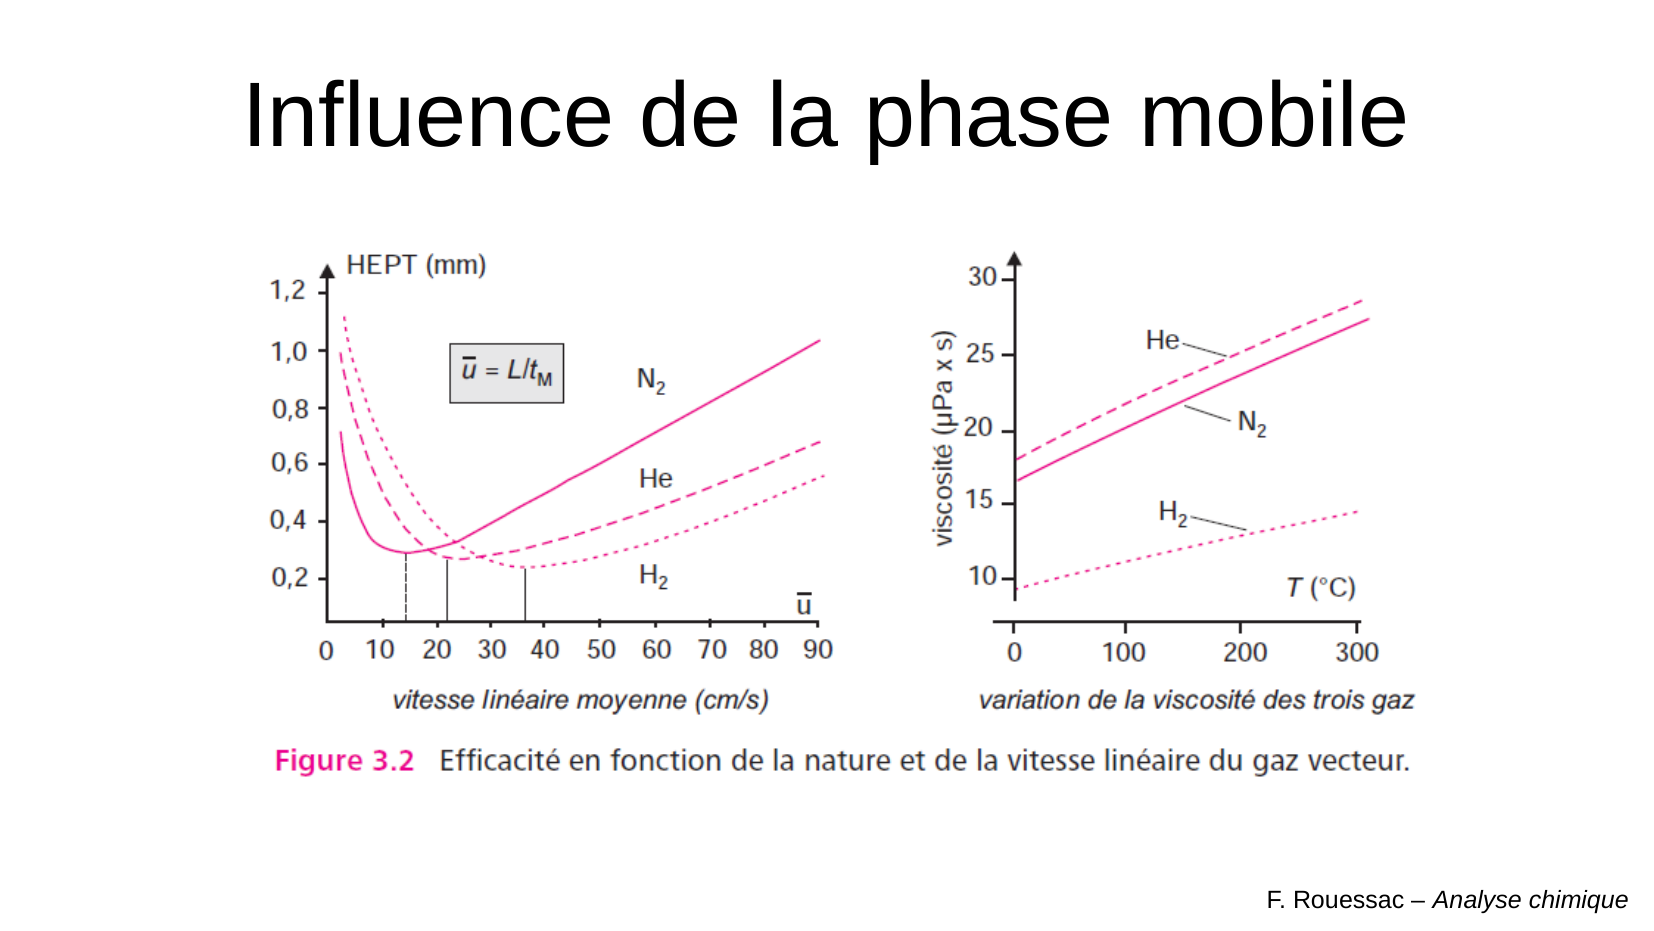

# Influence de la phase mobile
F. Rouessac – Analyse chimique